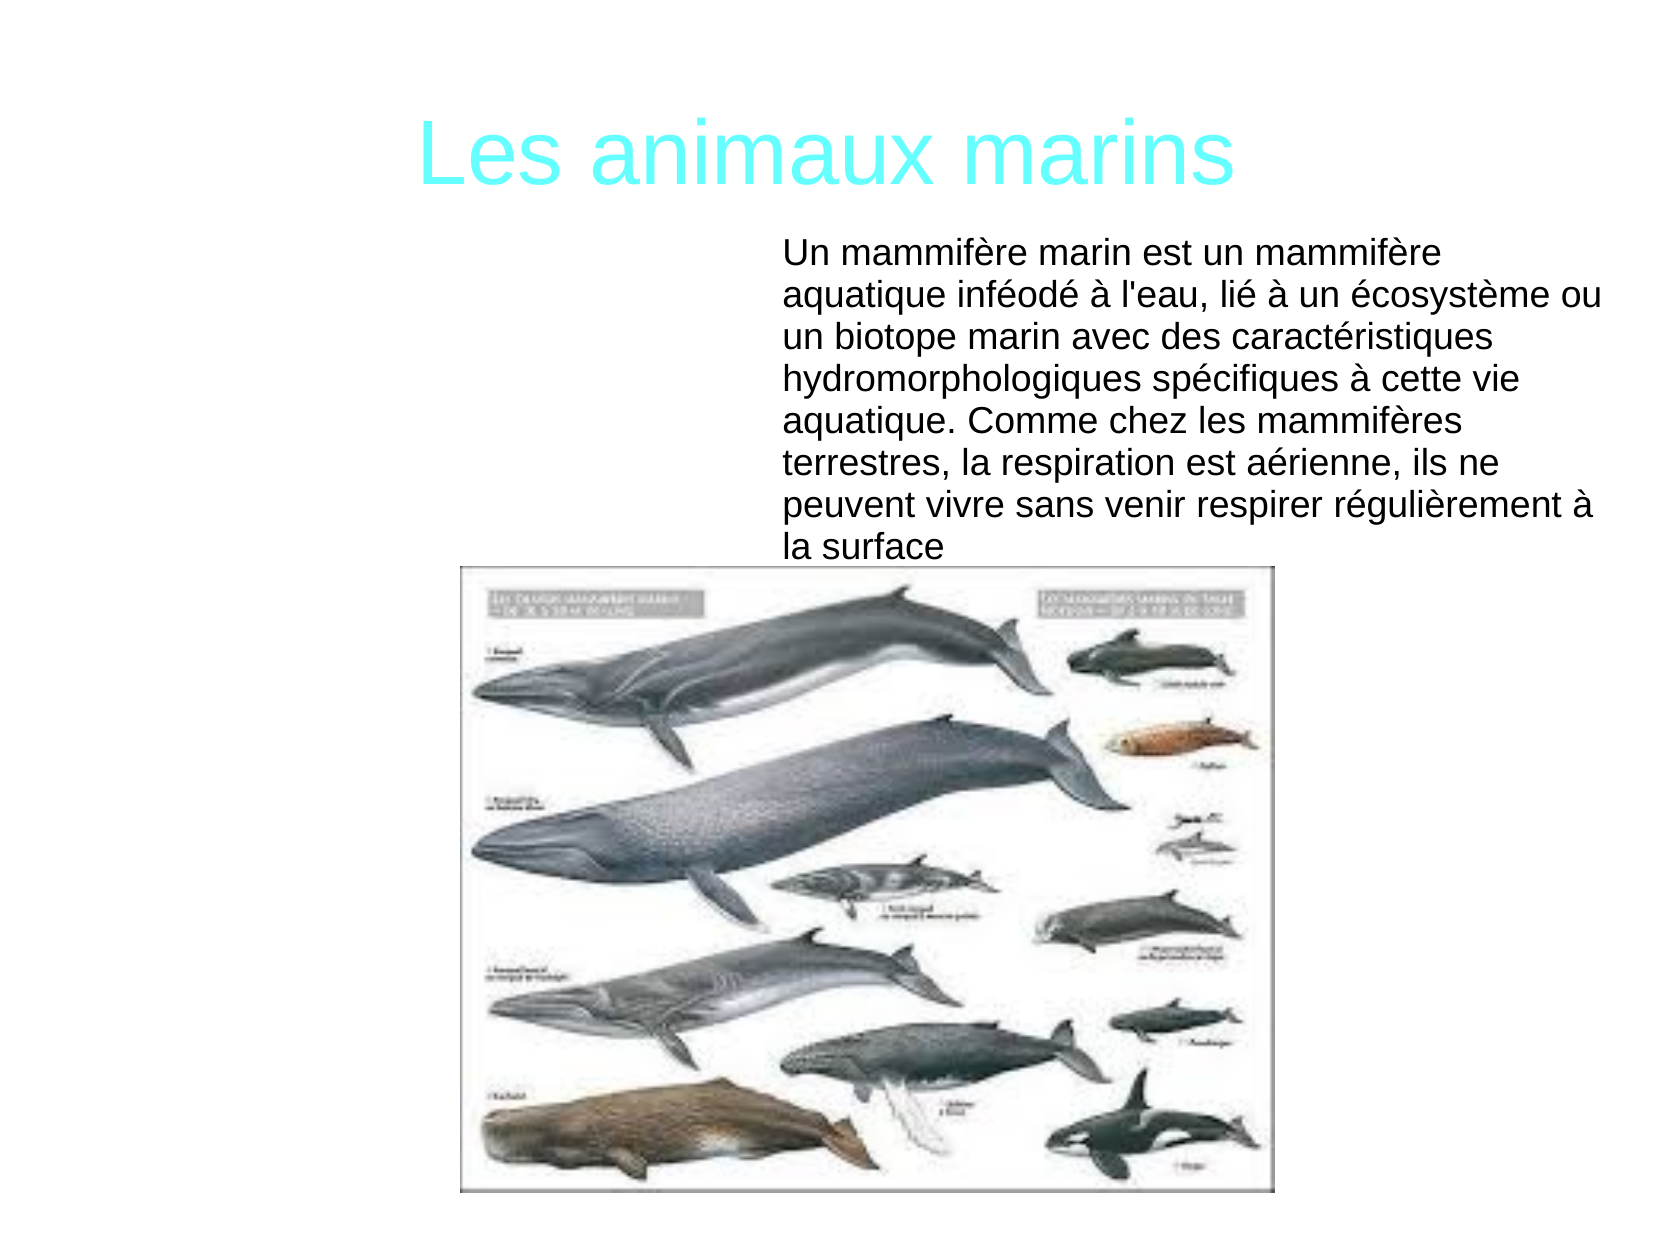

# Les animaux marins
Un mammifère marin est un mammifère aquatique inféodé à l'eau, lié à un écosystème ou un biotope marin avec des caractéristiques hydromorphologiques spécifiques à cette vie aquatique. Comme chez les mammifères terrestres, la respiration est aérienne, ils ne peuvent vivre sans venir respirer régulièrement à la surface